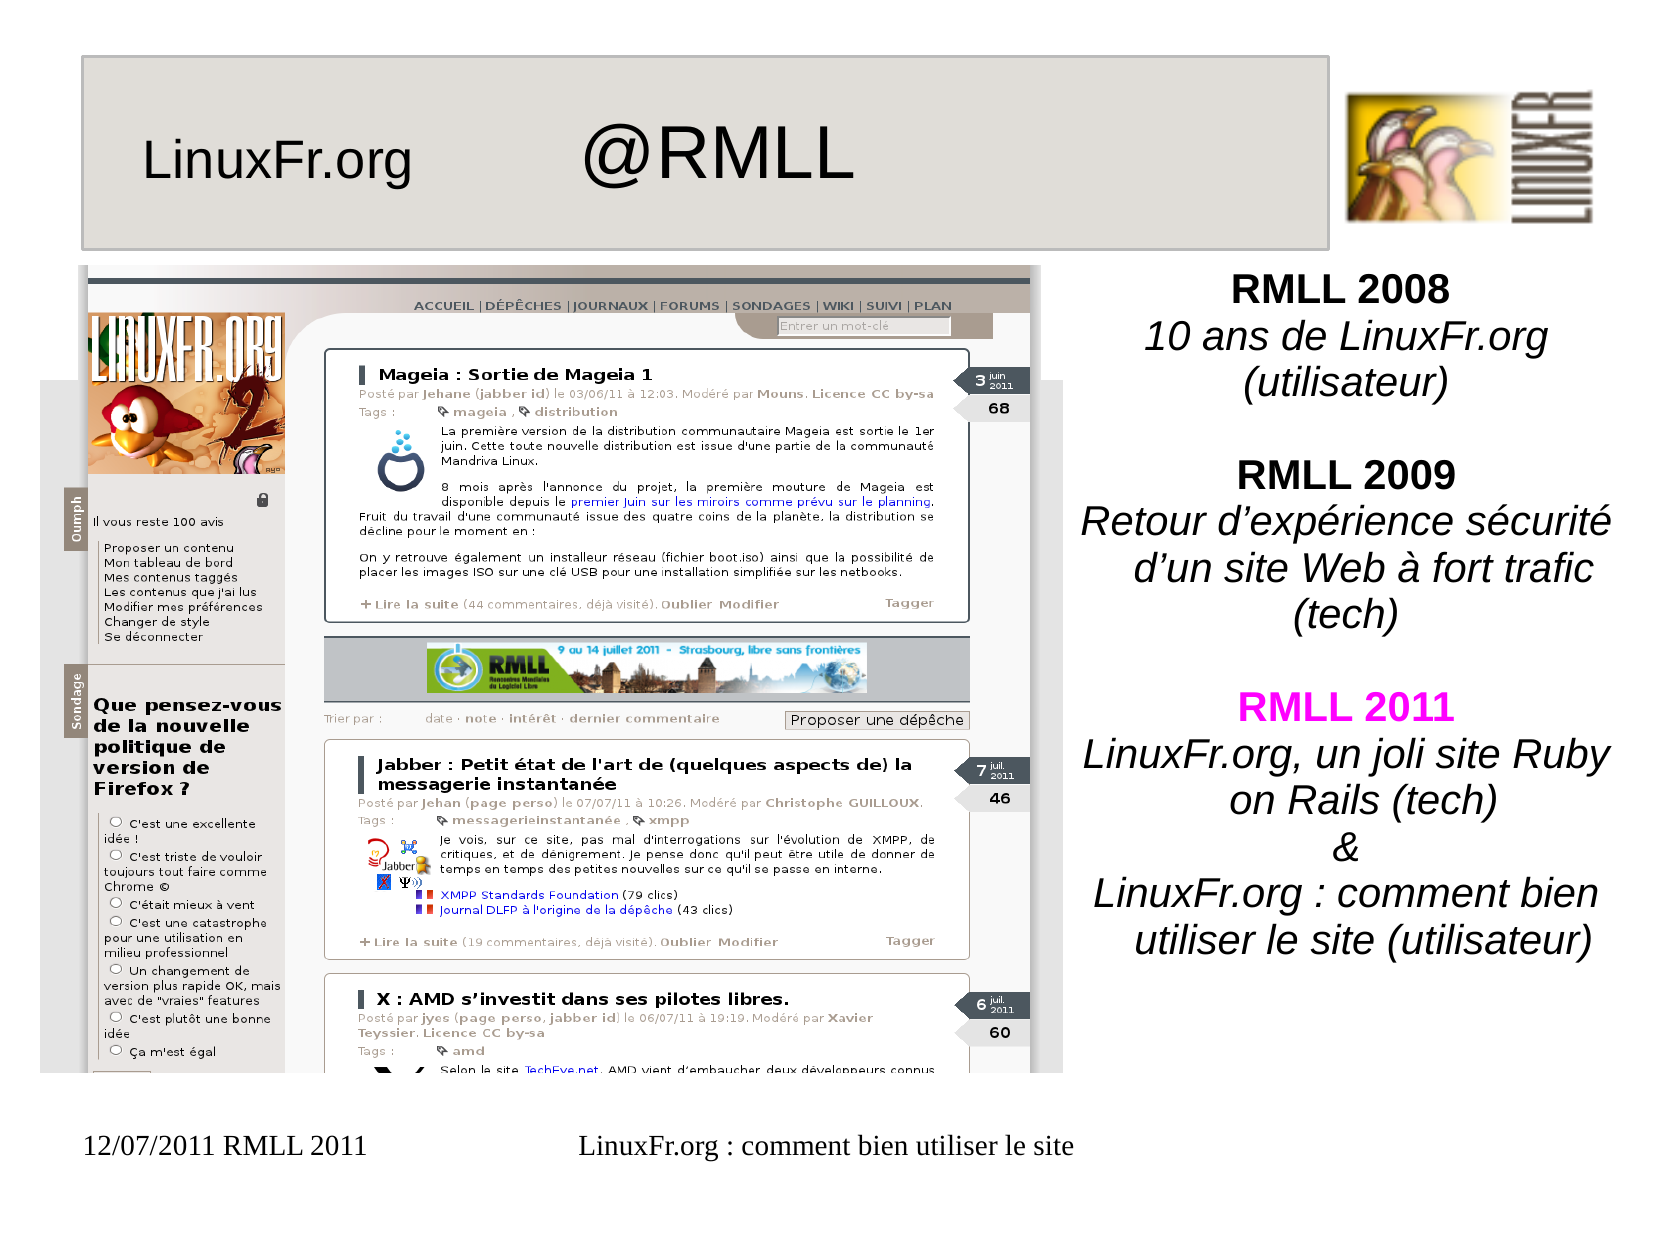

# LinuxFr.org @RMLL
RMLL 2008
10 ans de LinuxFr.org
(utilisateur)
RMLL 2009
Retour d’expérience sécurité d’un site Web à fort trafic
(tech)
RMLL 2011
LinuxFr.org, un joli site Ruby on Rails (tech)
&
LinuxFr.org : comment bien utiliser le site (utilisateur)